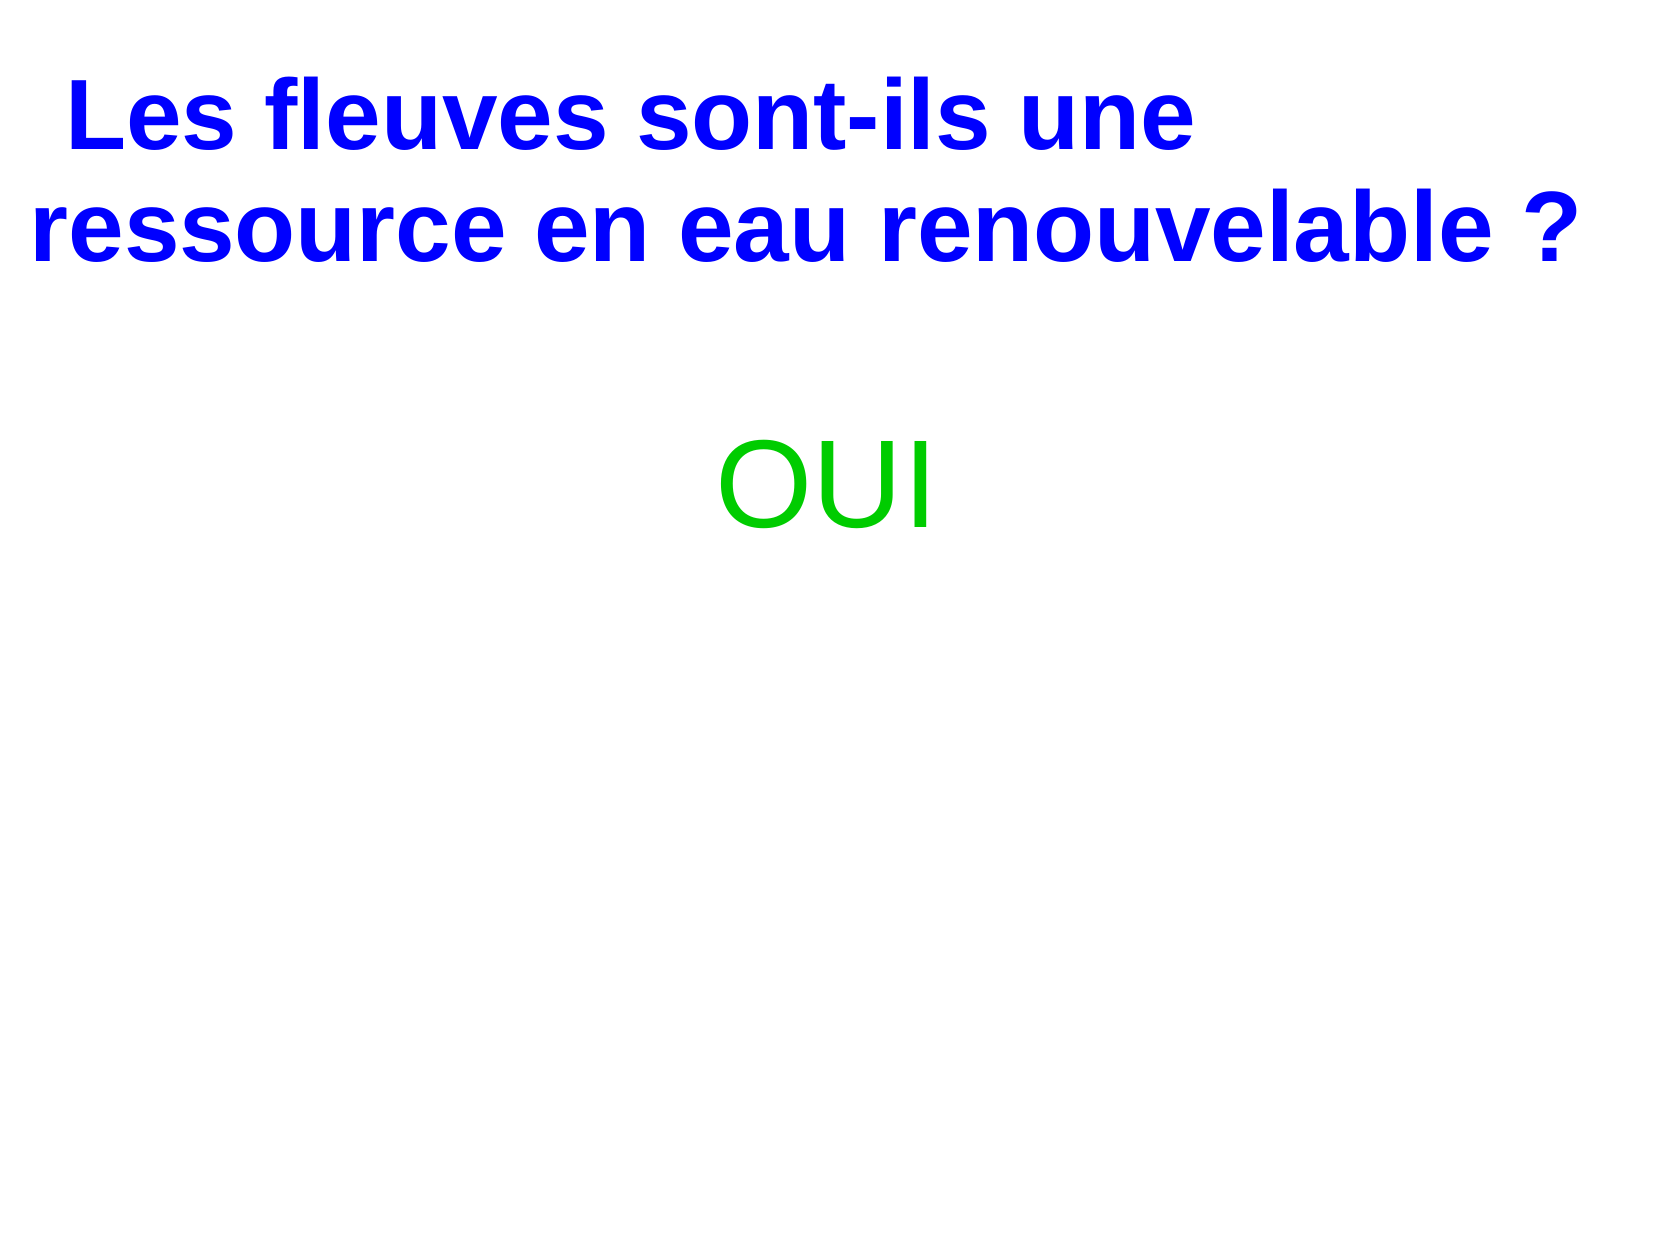

# Les fleuves sont-ils une ressource en eau renouvelable ?
OUI